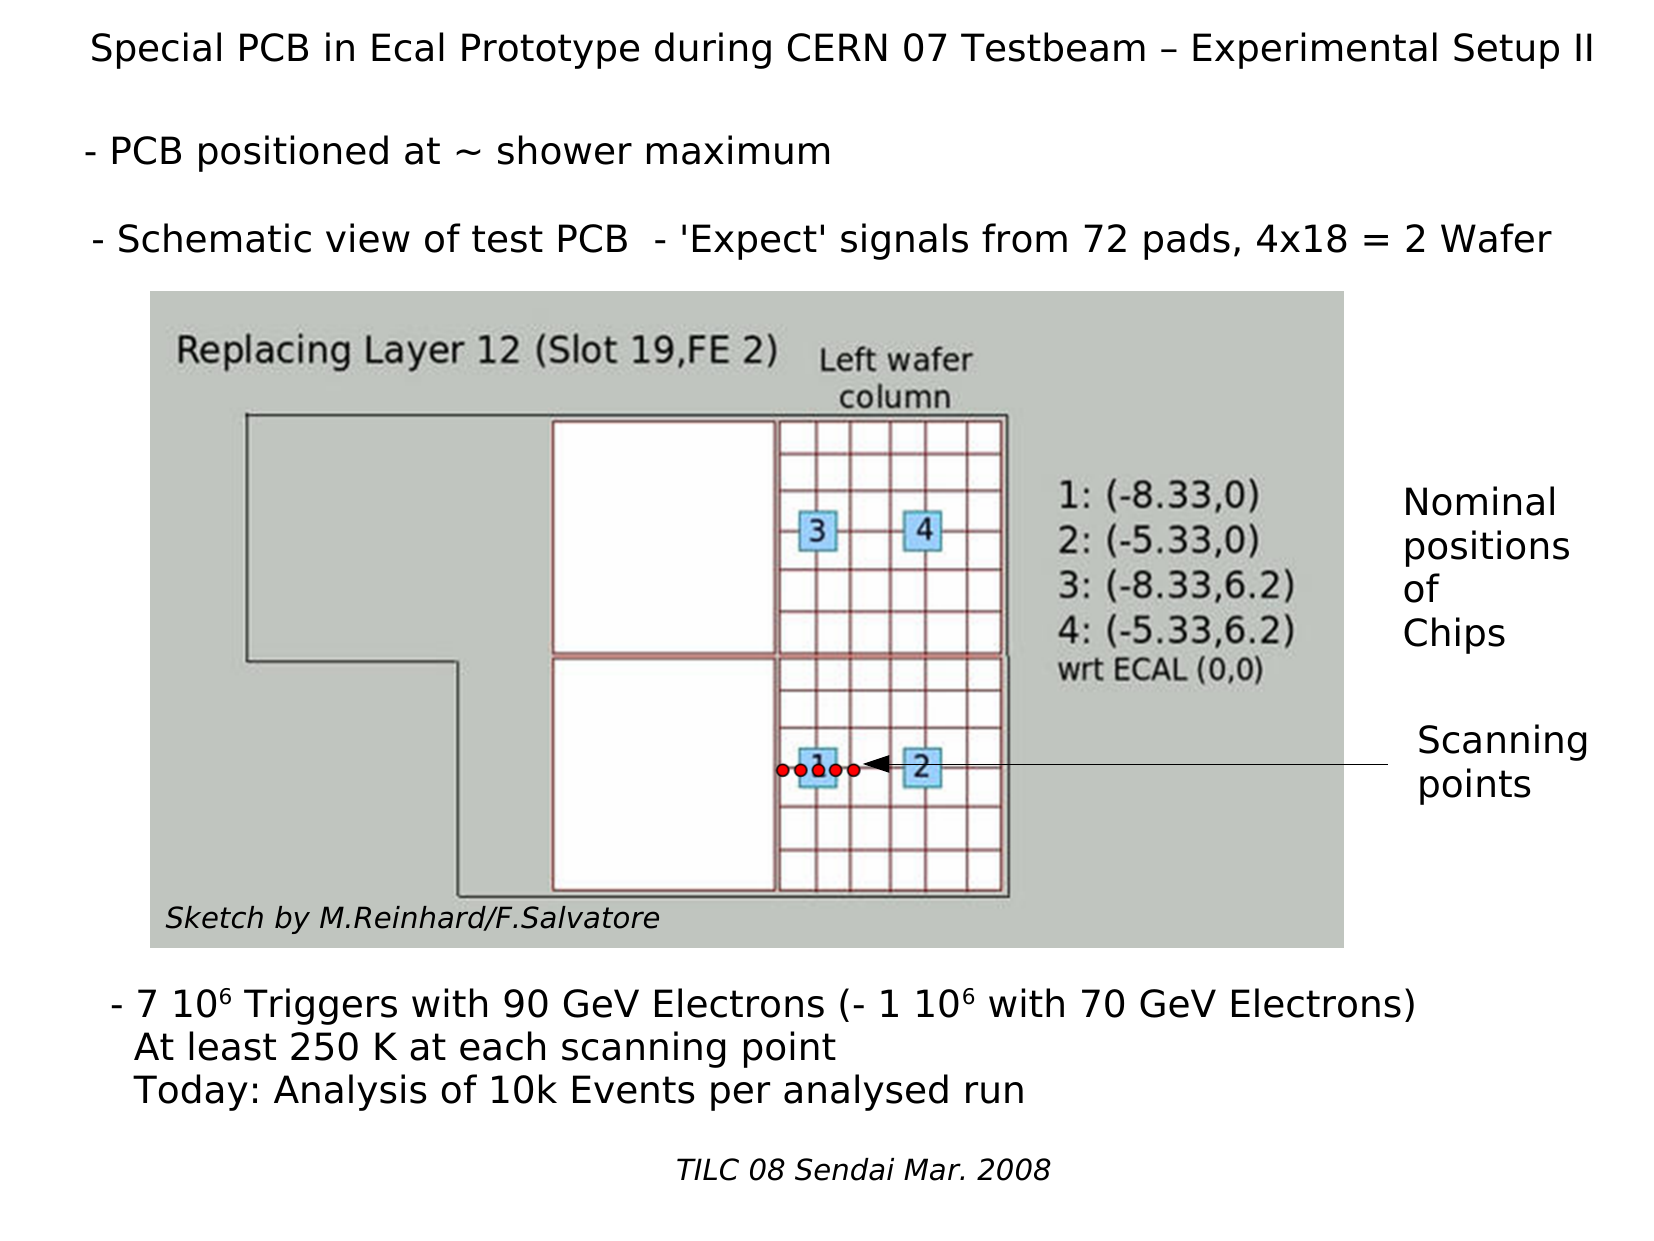

Special PCB in Ecal Prototype during CERN 07 Testbeam – Experimental Setup II
- PCB positioned at ~ shower maximum
- Schematic view of test PCB - 'Expect' signals from 72 pads, 4x18 = 2 Wafer
Nominal
positions
of
Chips
Scanning
points
Sketch by M.Reinhard/F.Salvatore
- 7 106 Triggers with 90 GeV Electrons (- 1 106 with 70 GeV Electrons)
 At least 250 K at each scanning point
 Today: Analysis of 10k Events per analysed run